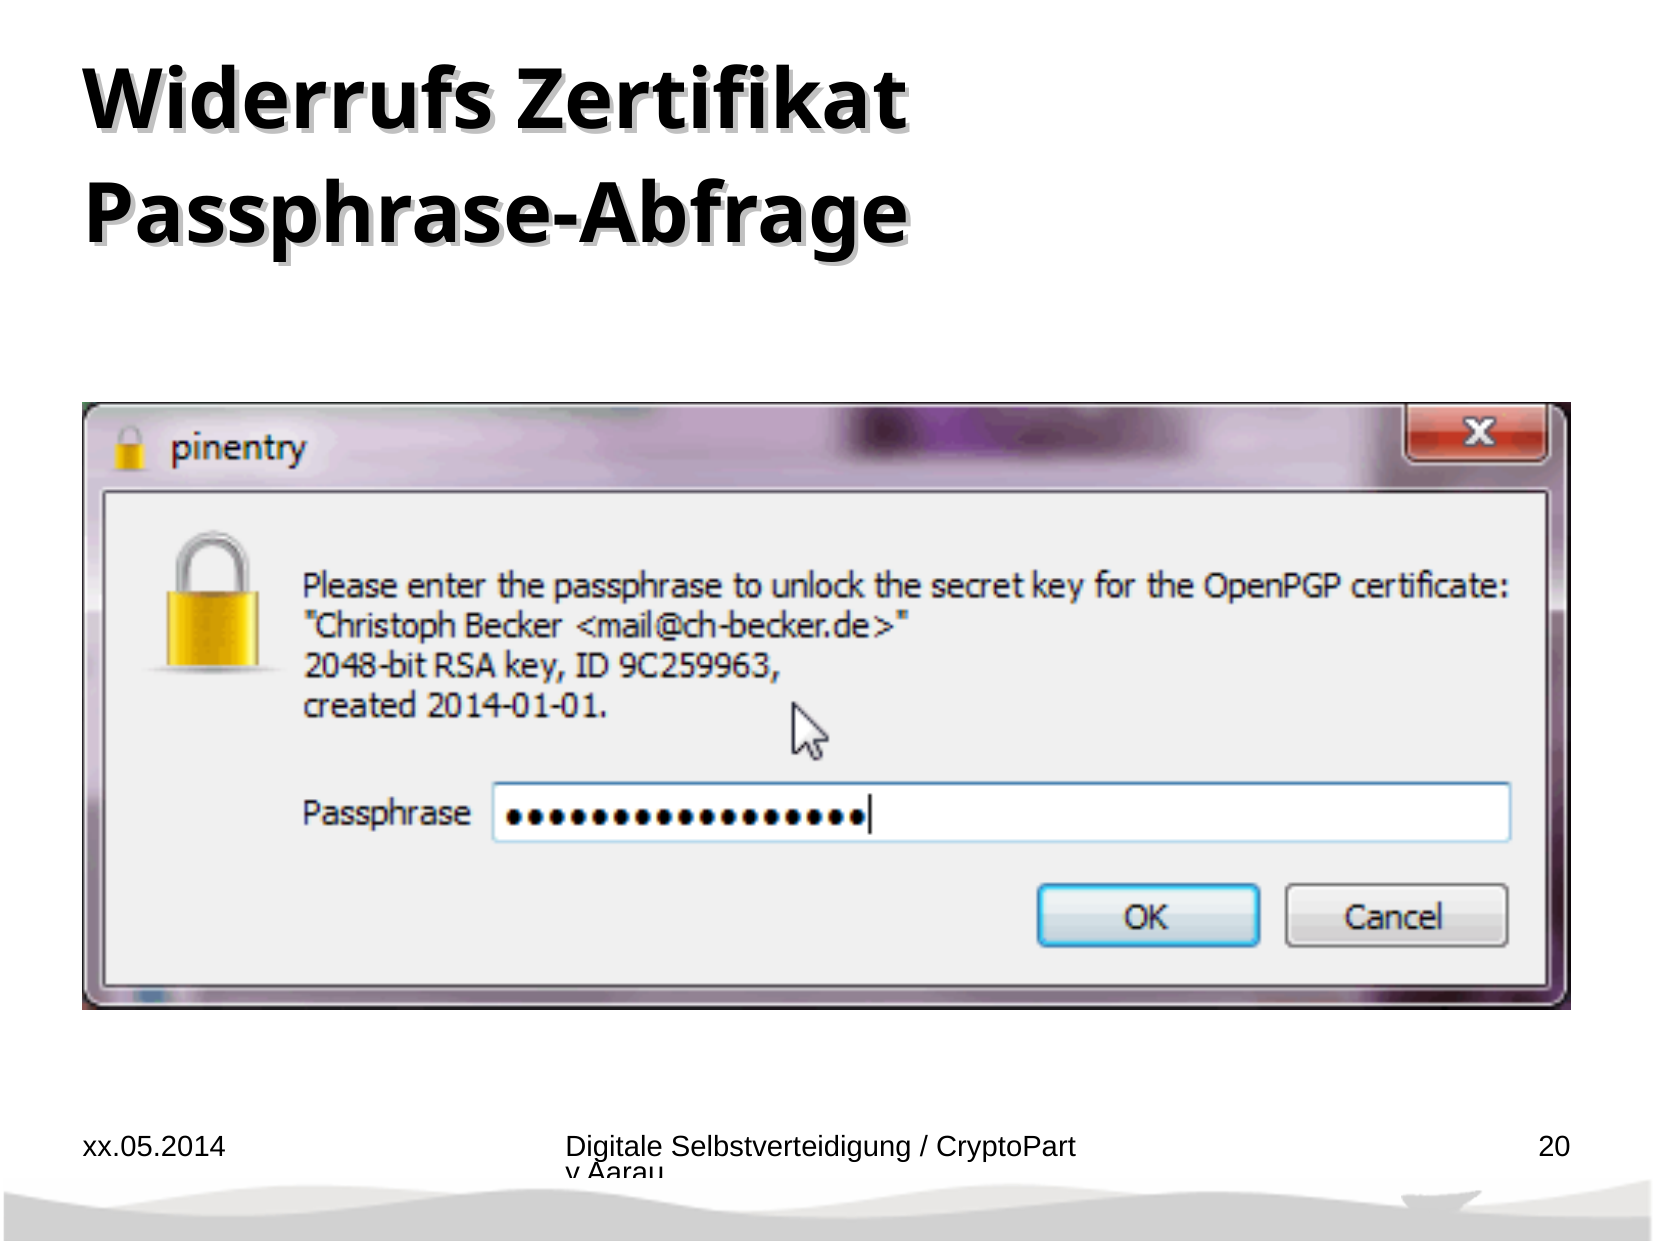

# Widerrufs Zertifikat Passphrase-Abfrage
xx.05.2014
Digitale Selbstverteidigung / CryptoParty Aarau
20